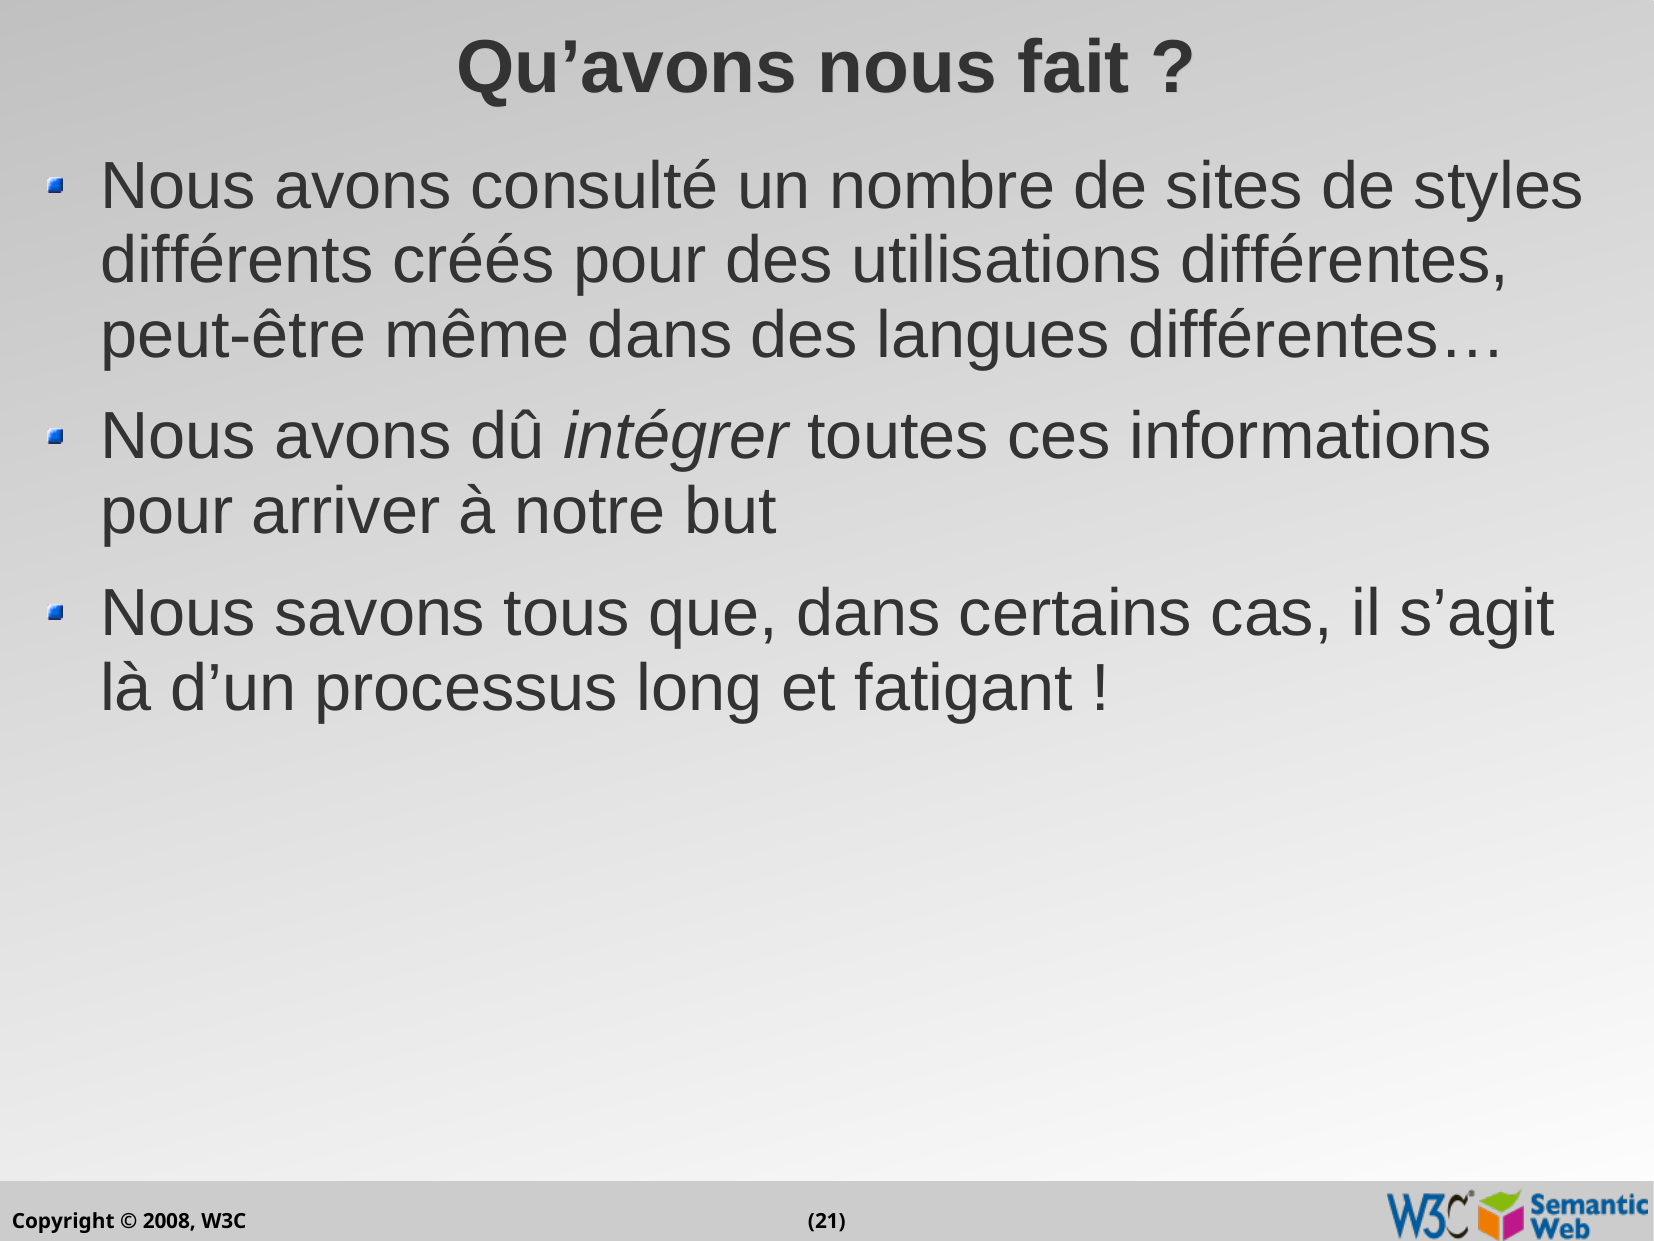

# Qu’avons nous fait ?
Nous avons consulté un nombre de sites de styles différents créés pour des utilisations différentes, peut-être même dans des langues différentes…
Nous avons dû intégrer toutes ces informations pour arriver à notre but
Nous savons tous que, dans certains cas, il s’agit là d’un processus long et fatigant !